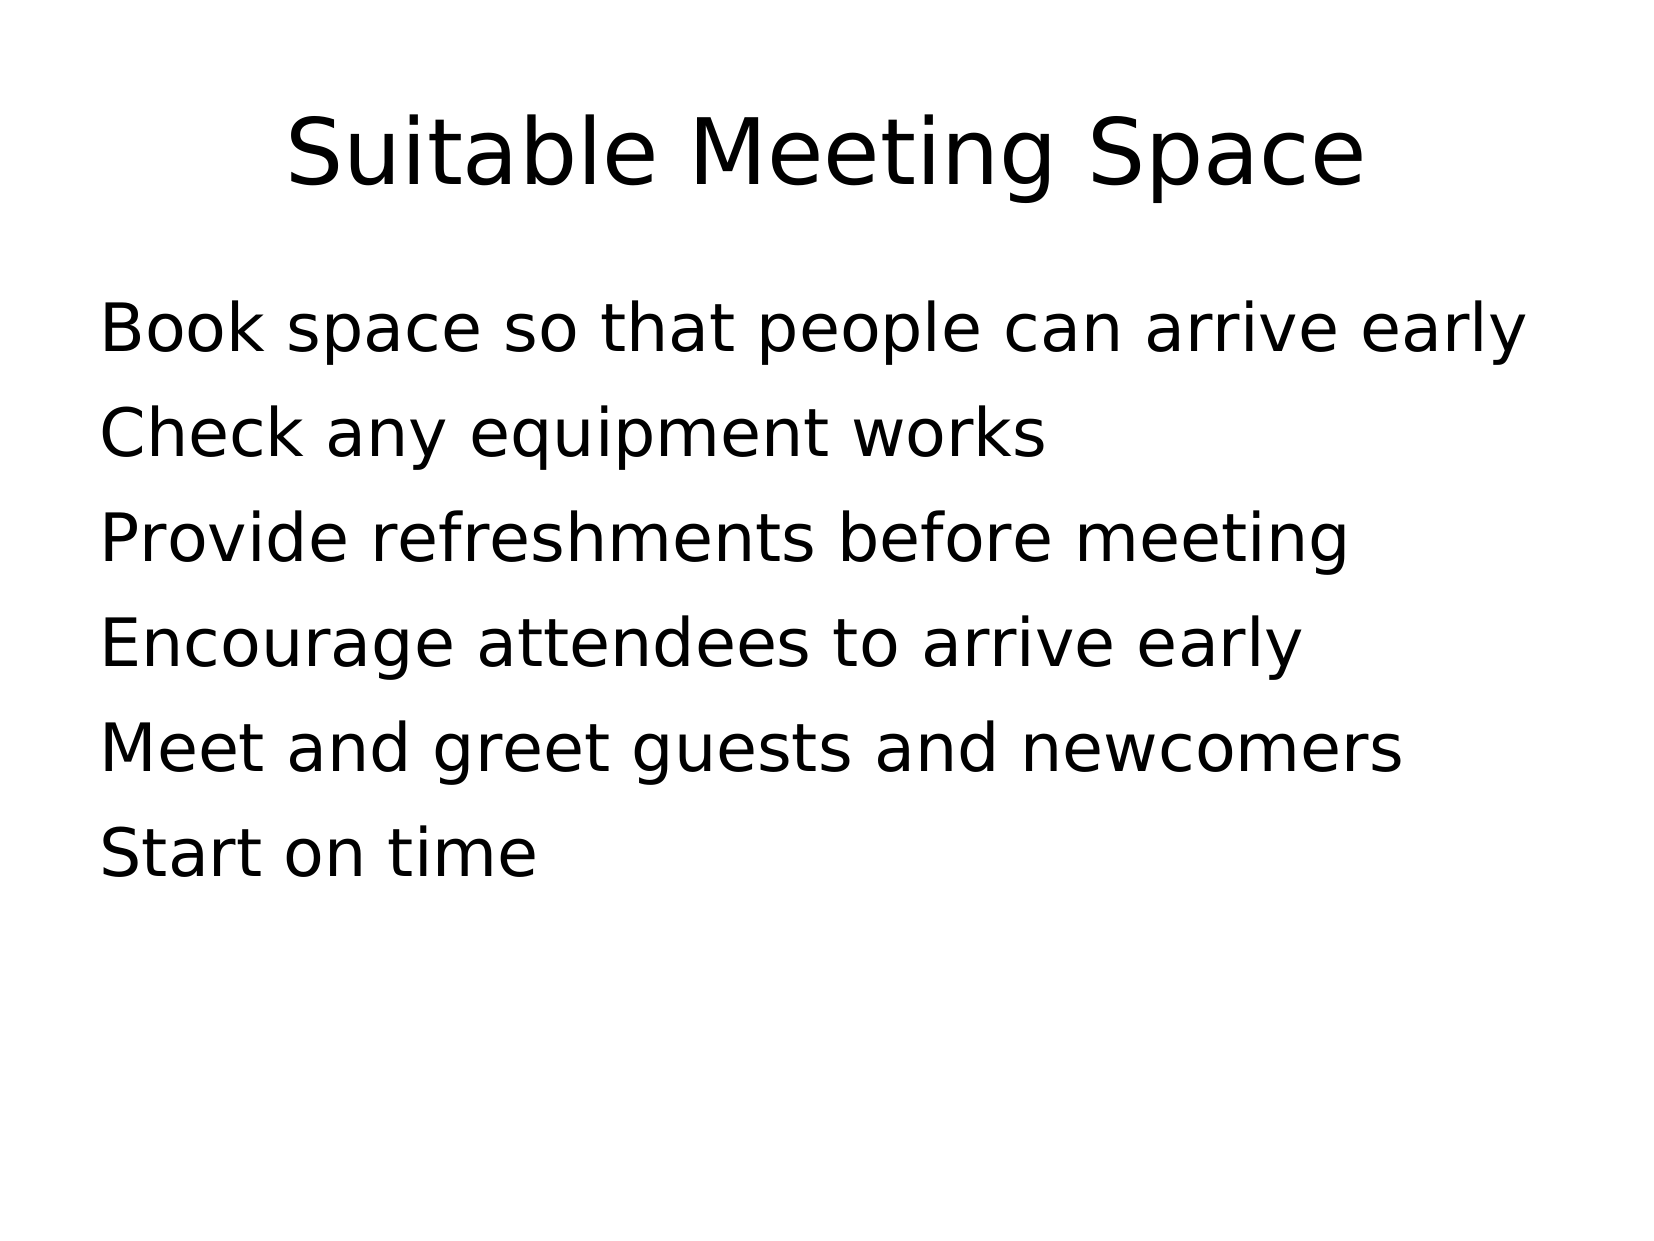

# Suitable Meeting Space
Book space so that people can arrive early
Check any equipment works
Provide refreshments before meeting
Encourage attendees to arrive early
Meet and greet guests and newcomers
Start on time